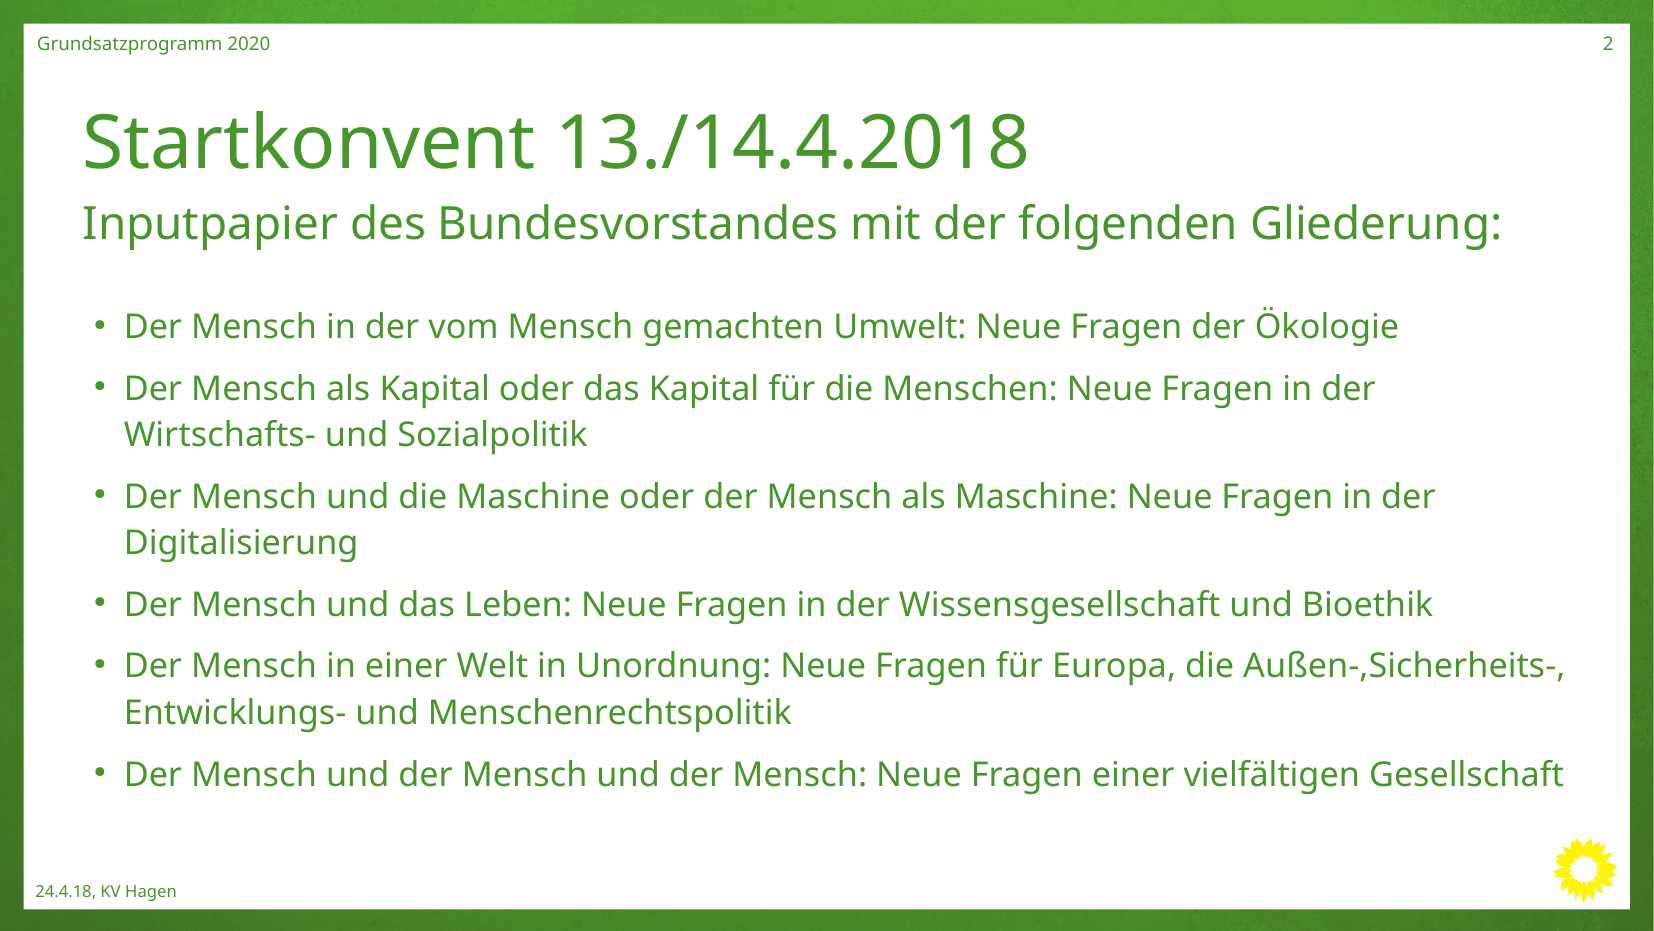

Grundsatzprogramm 2020
2
# Startkonvent 13./14.4.2018 Inputpapier des Bundesvorstandes mit der folgenden Gliederung:
Der Mensch in der vom Mensch gemachten Umwelt: Neue Fragen der Ökologie
Der Mensch als Kapital oder das Kapital für die Menschen: Neue Fragen in der Wirtschafts- und Sozialpolitik
Der Mensch und die Maschine oder der Mensch als Maschine: Neue Fragen in der Digitalisierung
Der Mensch und das Leben: Neue Fragen in der Wissensgesellschaft und Bioethik
Der Mensch in einer Welt in Unordnung: Neue Fragen für Europa, die Außen-,Sicherheits-, Entwicklungs- und Menschenrechtspolitik
Der Mensch und der Mensch und der Mensch: Neue Fragen einer vielfältigen Gesellschaft
24.4.18, KV Hagen